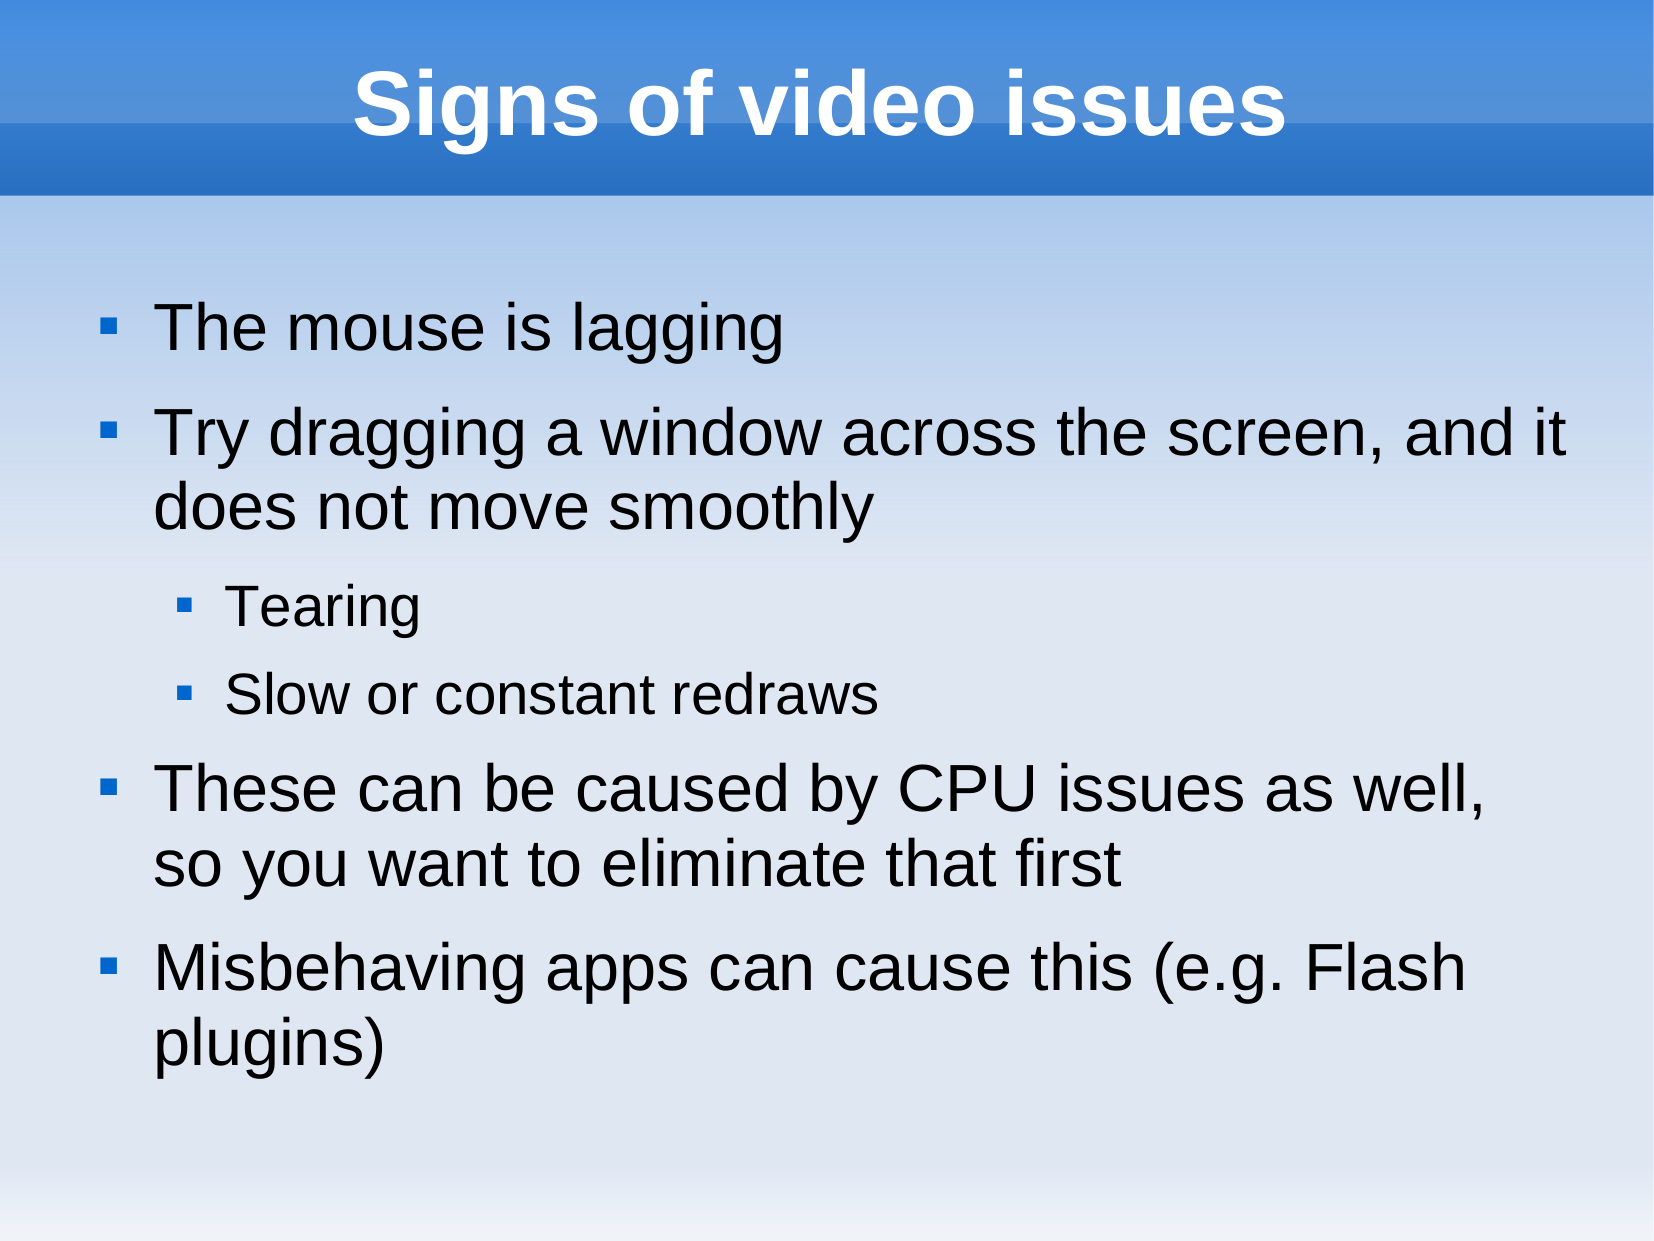

# Signs of video issues
The mouse is lagging
Try dragging a window across the screen, and it does not move smoothly
Tearing
Slow or constant redraws
These can be caused by CPU issues as well, so you want to eliminate that first
Misbehaving apps can cause this (e.g. Flash plugins)